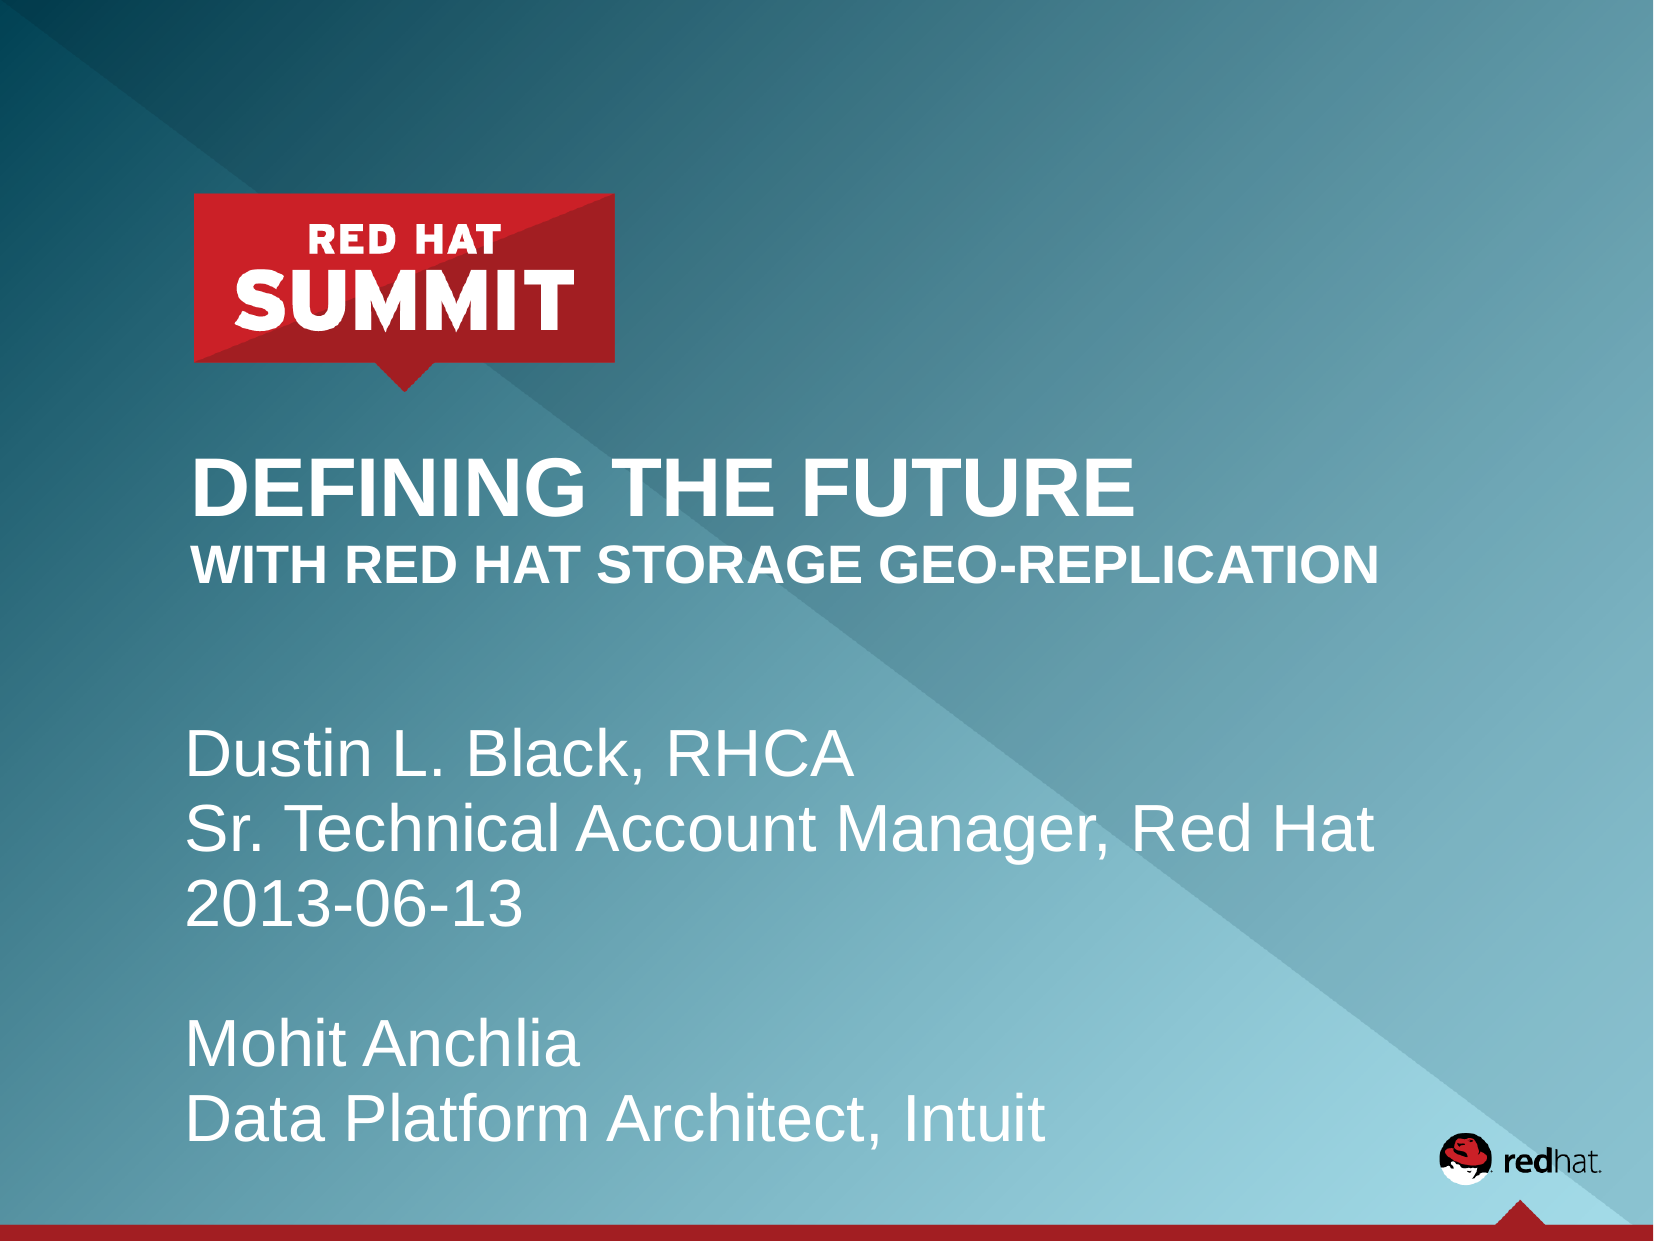

DEFINING THE FUTURE
WITH RED HAT STORAGE GEO-REPLICATION
Dustin L. Black, RHCA
Sr. Technical Account Manager, Red Hat
2013-06-13
Mohit Anchlia
Data Platform Architect, Intuit